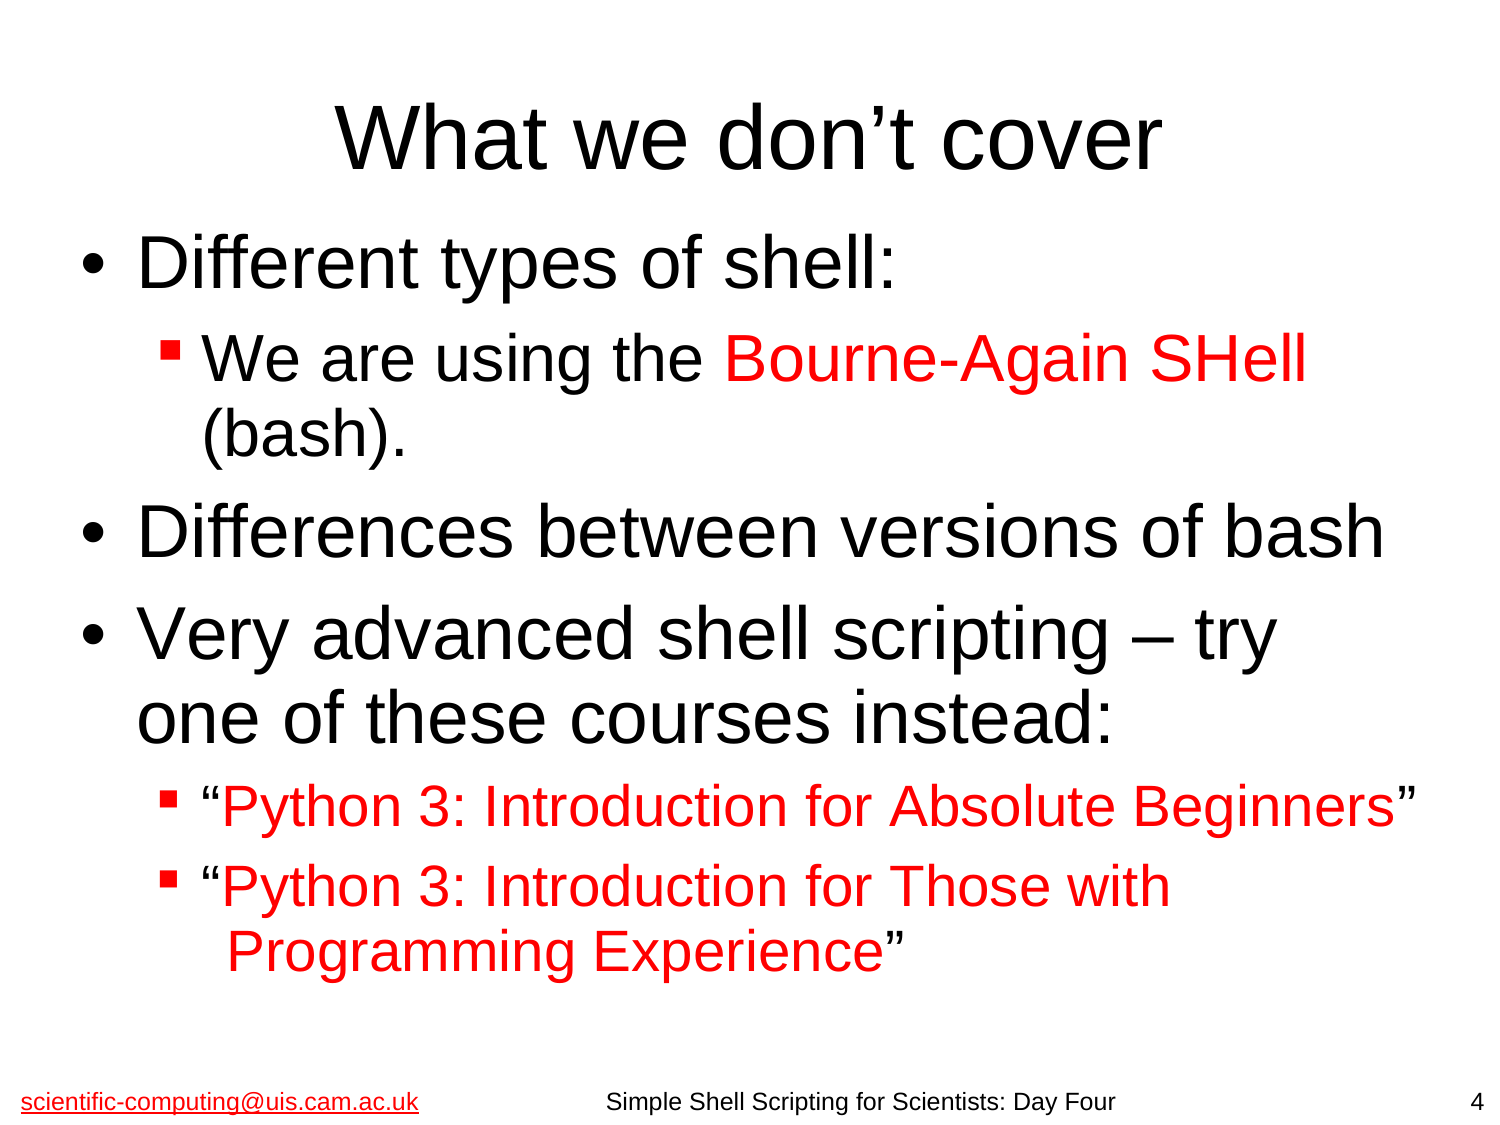

# What we don’t cover
Different types of shell:
We are using the Bourne-Again SHell (bash).
Differences between versions of bash
Very advanced shell scripting – try one of these courses instead:
“Python 3: Introduction for Absolute Beginners”
“Python 3: Introduction for Those with		Programming Experience”
escience-support@ucs.cam.ac.uk	Simple Shell Scripting for Scientists: Day One
4